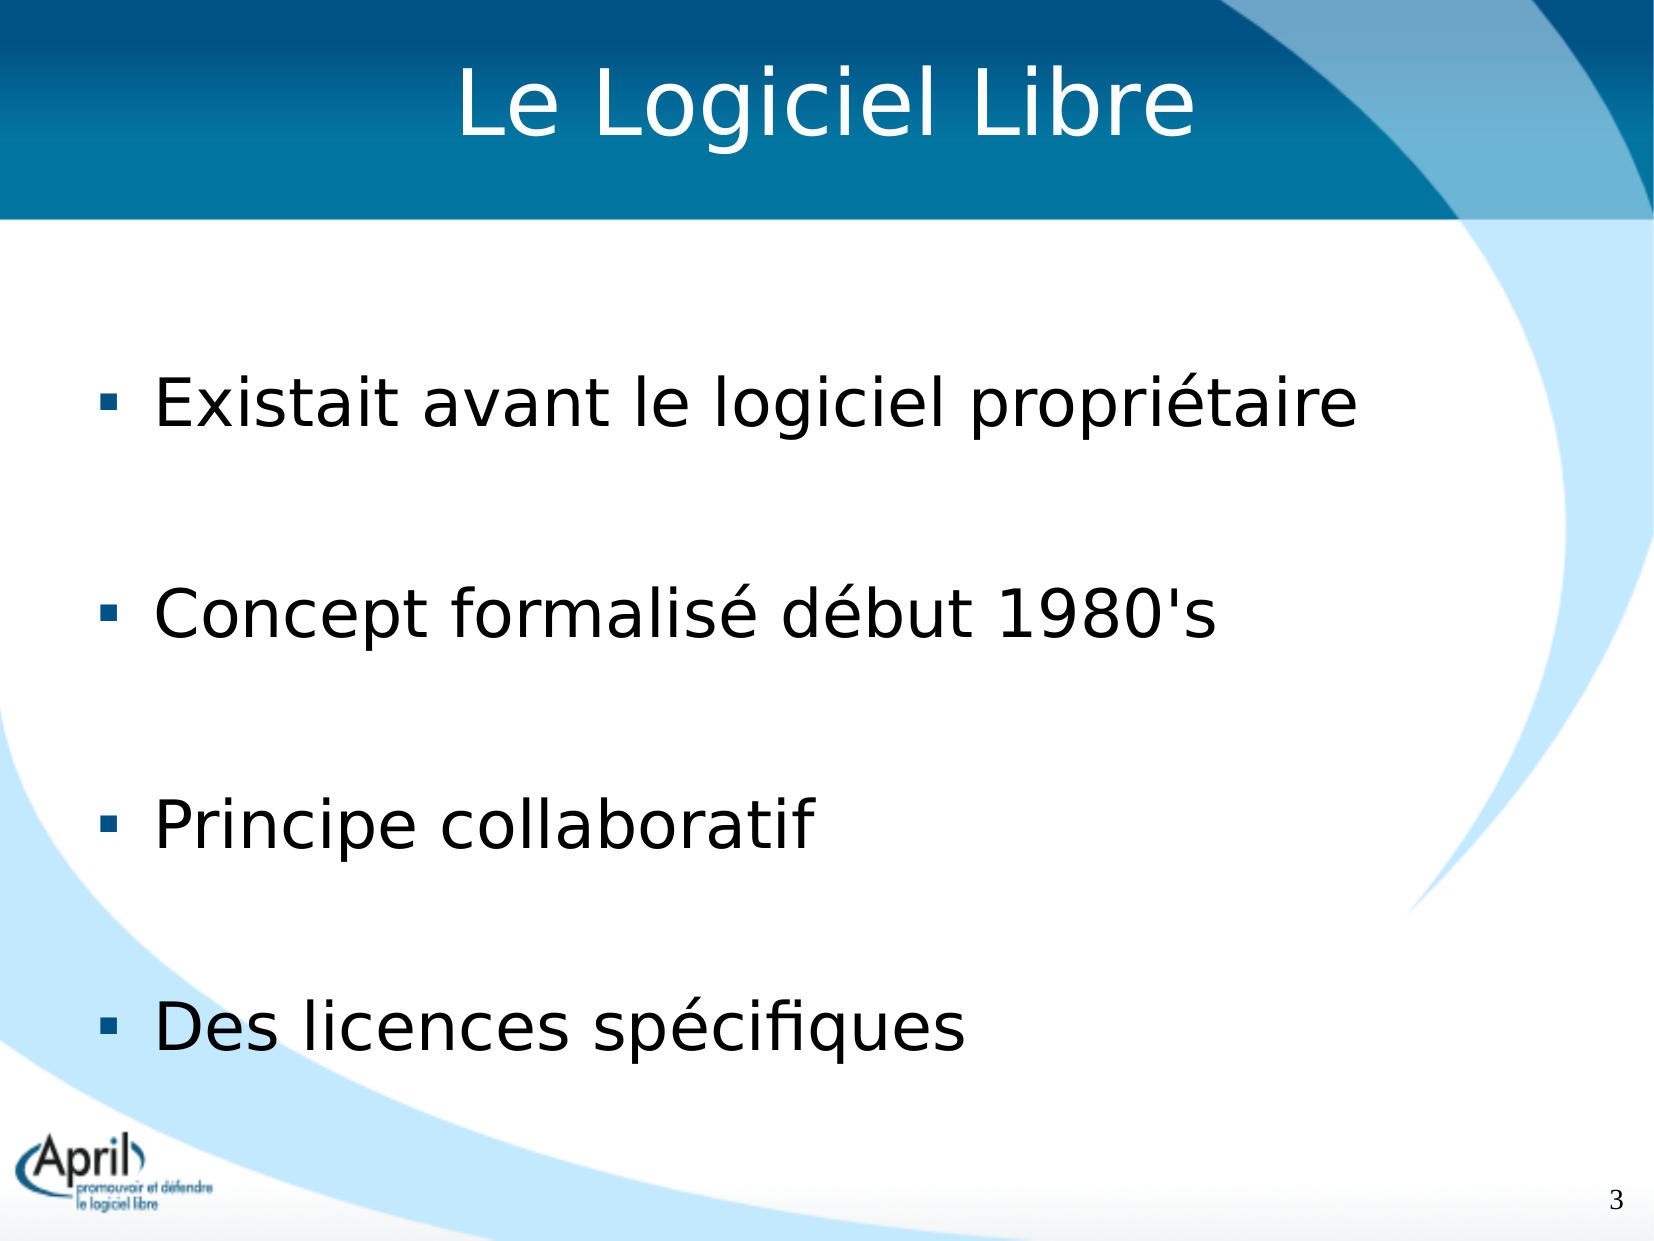

# Le Logiciel Libre
Existait avant le logiciel propriétaire
Concept formalisé début 1980's
Principe collaboratif
Des licences spécifiques
3